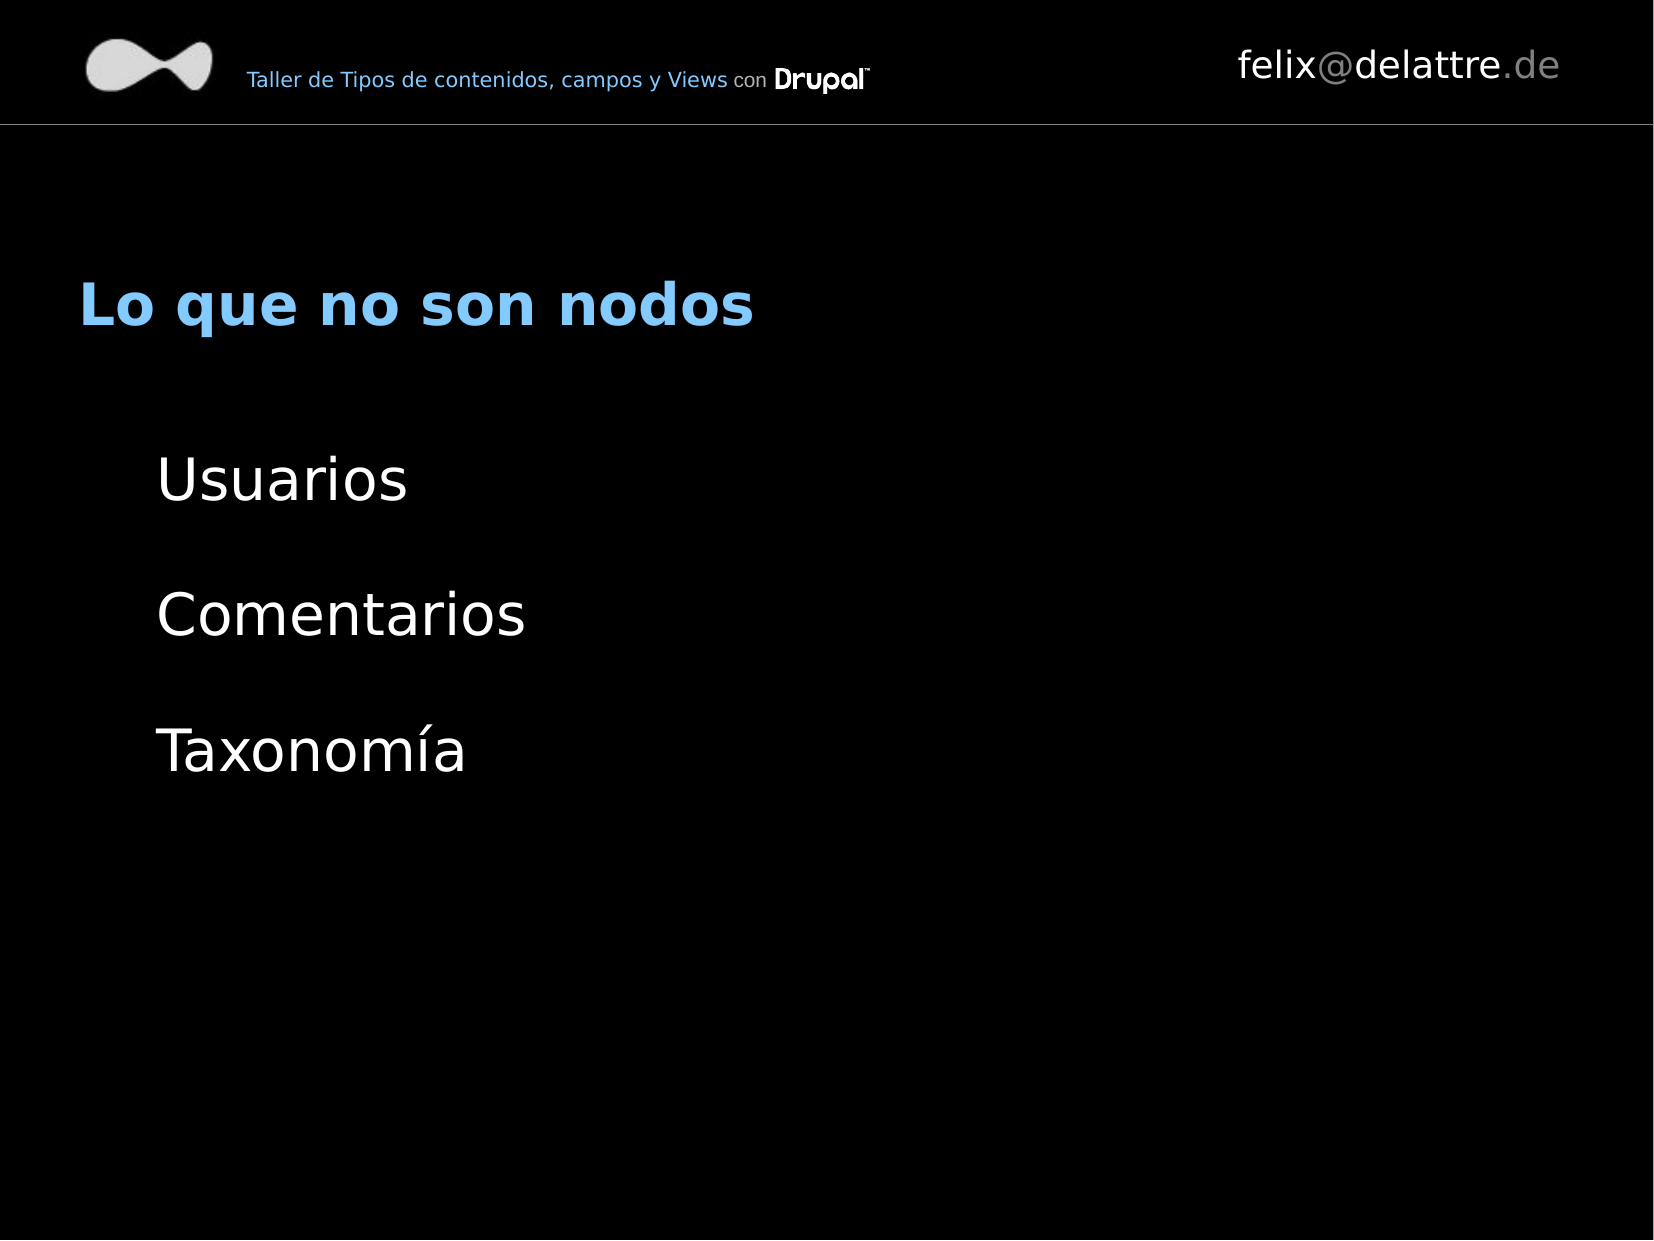

Lo que no son nodos
Usuarios
Comentarios
Taxonomía